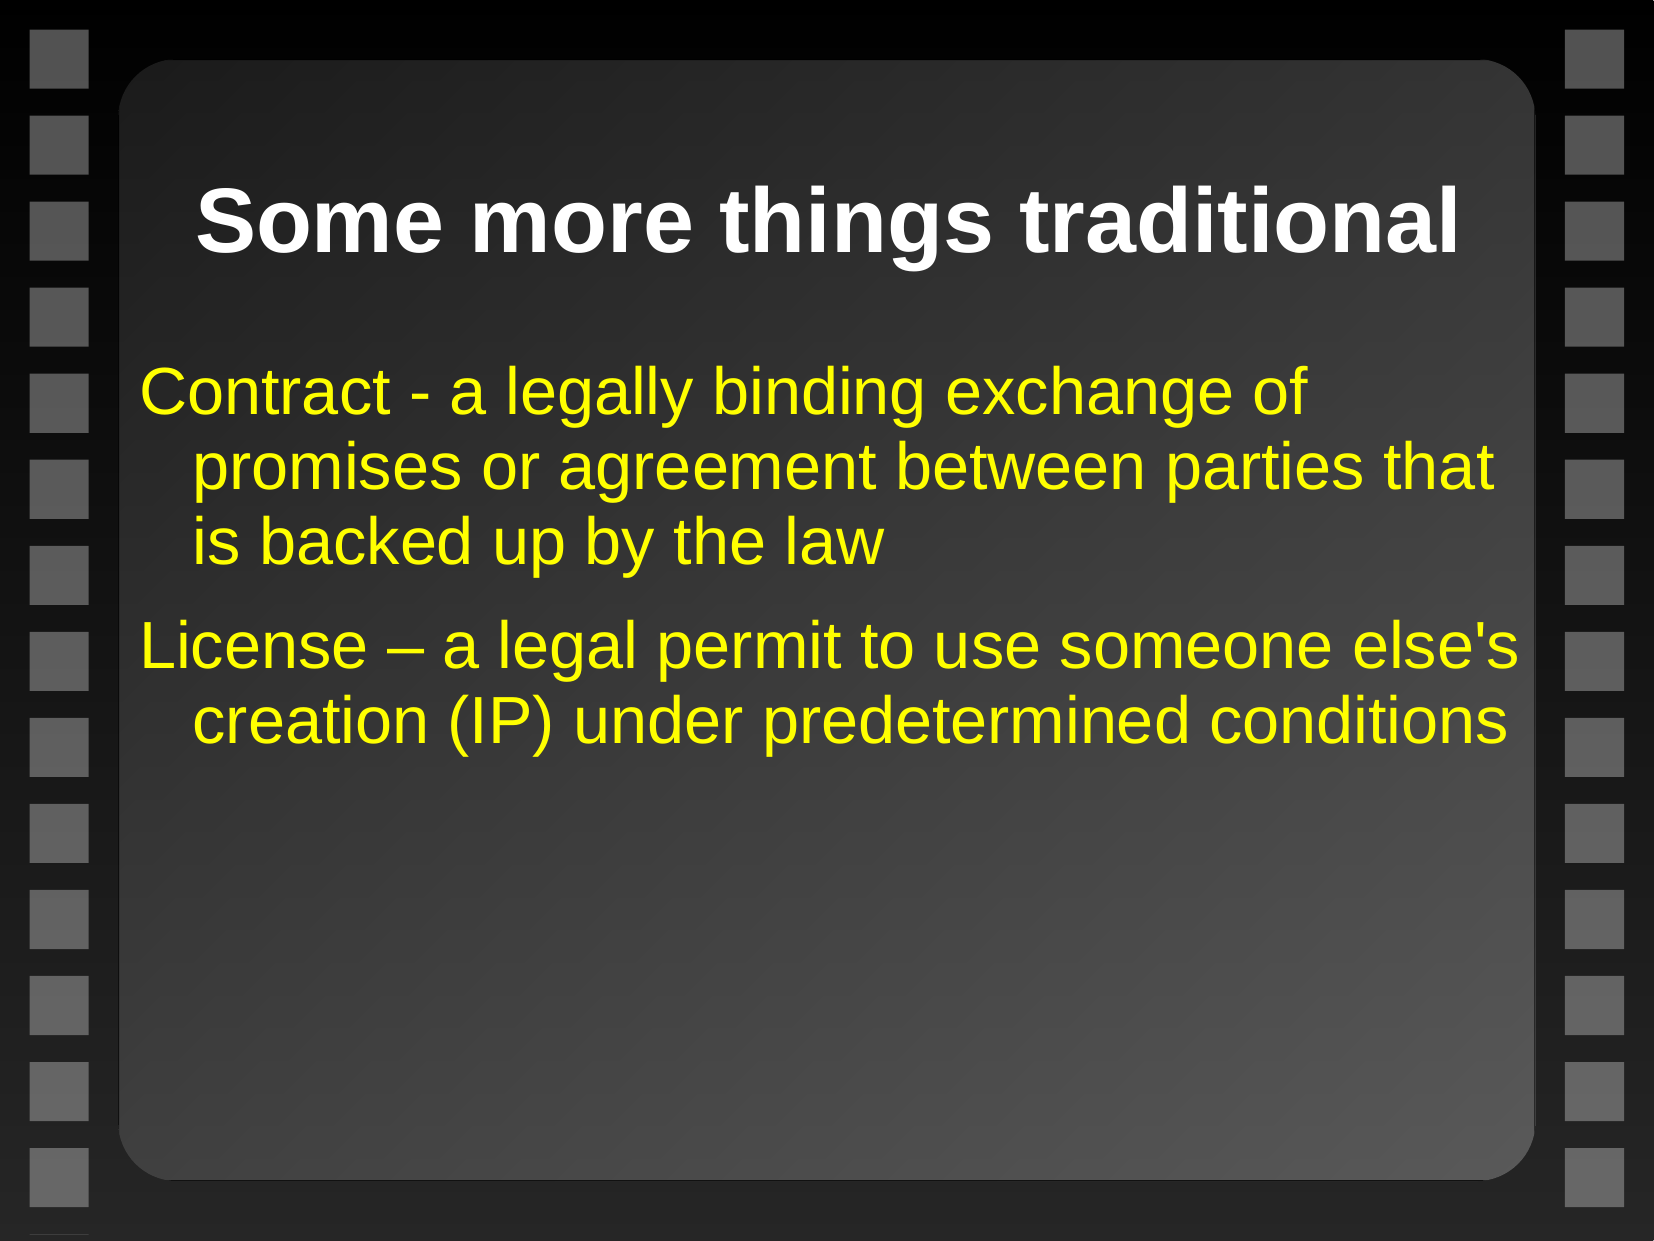

# Some more things traditional
Contract - a legally binding exchange of promises or agreement between parties that is backed up by the law
License – a legal permit to use someone else's creation (IP) under predetermined conditions